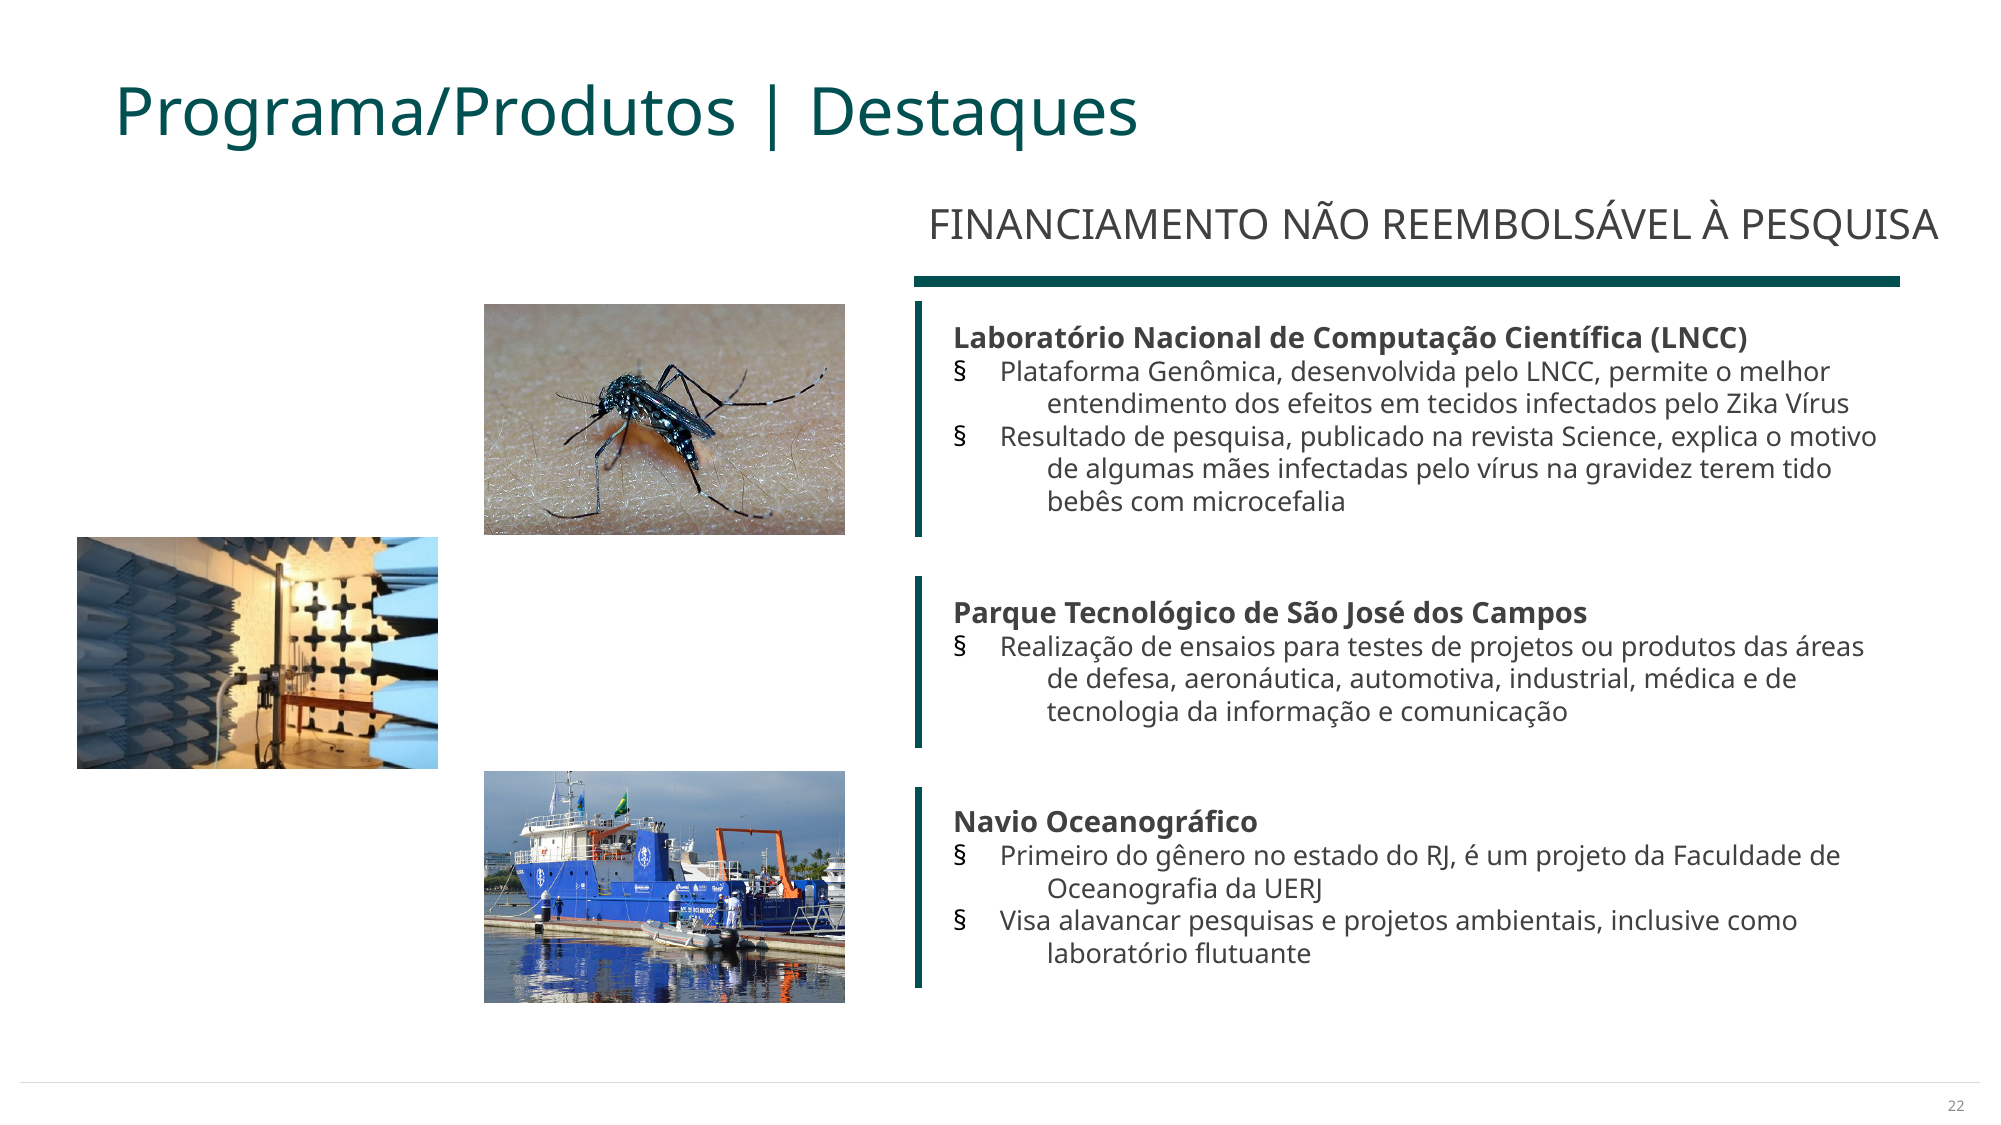

# Programa/Produtos | Destaques
FINANCIAMENTO NÃO REEMBOLSÁVEL À PESQUISA
Laboratório Nacional de Computação Científica (LNCC)
Plataforma Genômica, desenvolvida pelo LNCC, permite o melhor entendimento dos efeitos em tecidos infectados pelo Zika Vírus
Resultado de pesquisa, publicado na revista Science, explica o motivo de algumas mães infectadas pelo vírus na gravidez terem tido bebês com microcefalia
Parque Tecnológico de São José dos Campos
Realização de ensaios para testes de projetos ou produtos das áreas de defesa, aeronáutica, automotiva, industrial, médica e de tecnologia da informação e comunicação
Navio Oceanográfico
Primeiro do gênero no estado do RJ, é um projeto da Faculdade de Oceanografia da UERJ
Visa alavancar pesquisas e projetos ambientais, inclusive como laboratório flutuante